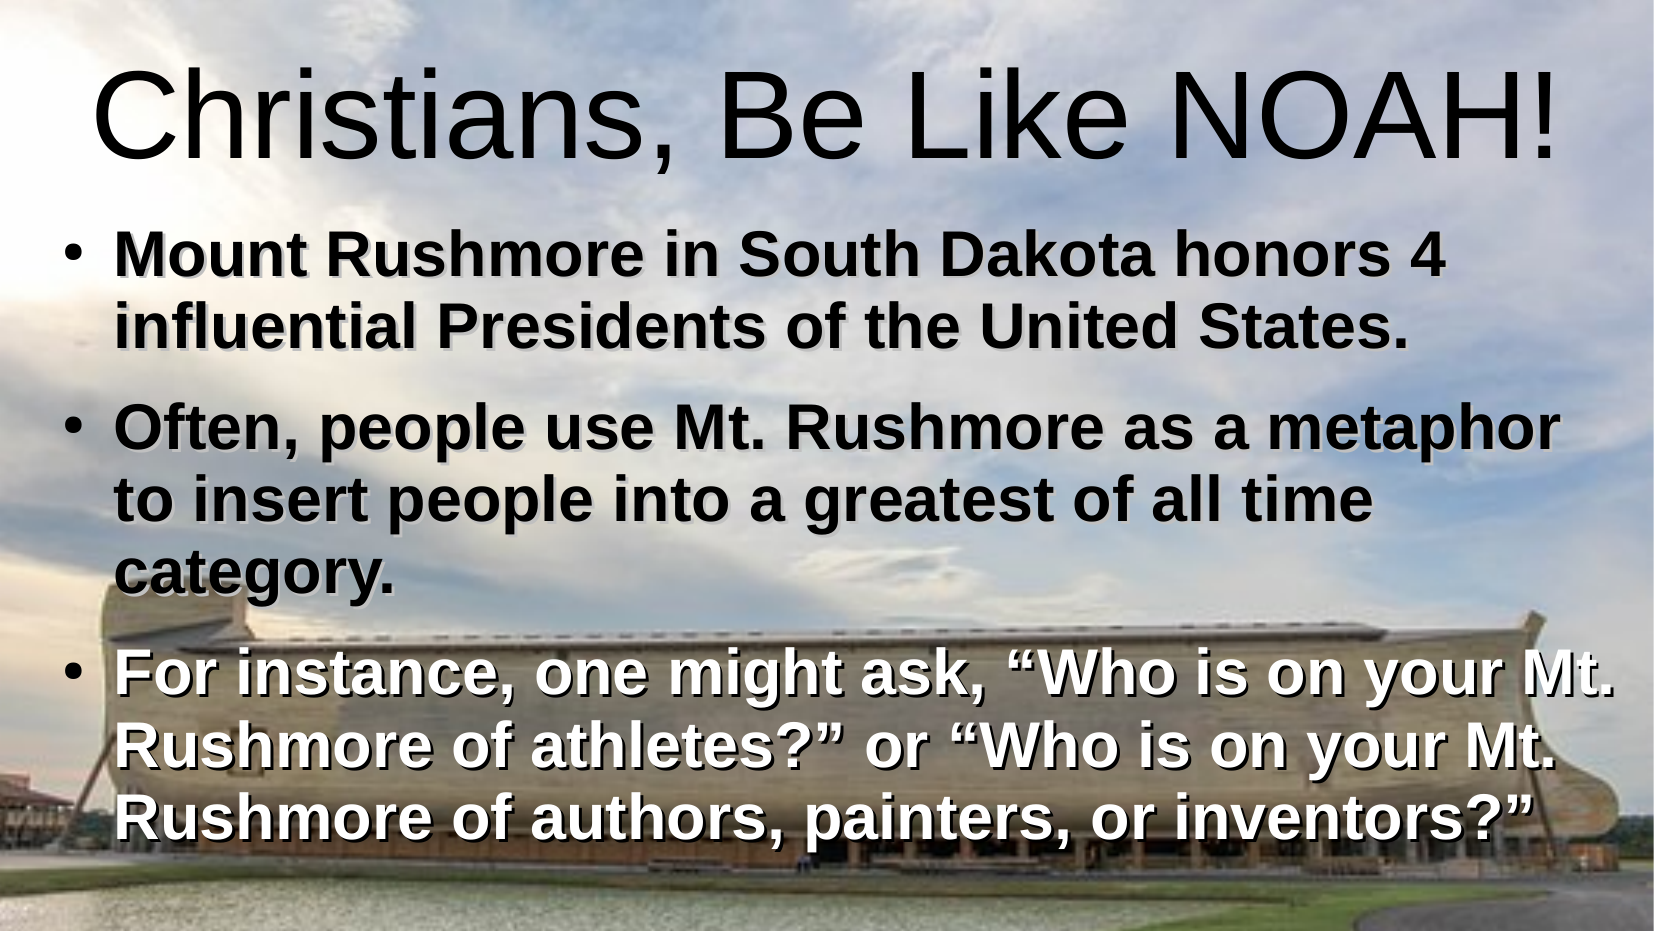

# Christians, Be Like NOAH!
Mount Rushmore in South Dakota honors 4 influential Presidents of the United States.
Often, people use Mt. Rushmore as a metaphor to insert people into a greatest of all time category.
For instance, one might ask, “Who is on your Mt. Rushmore of athletes?” or “Who is on your Mt. Rushmore of authors, painters, or inventors?”